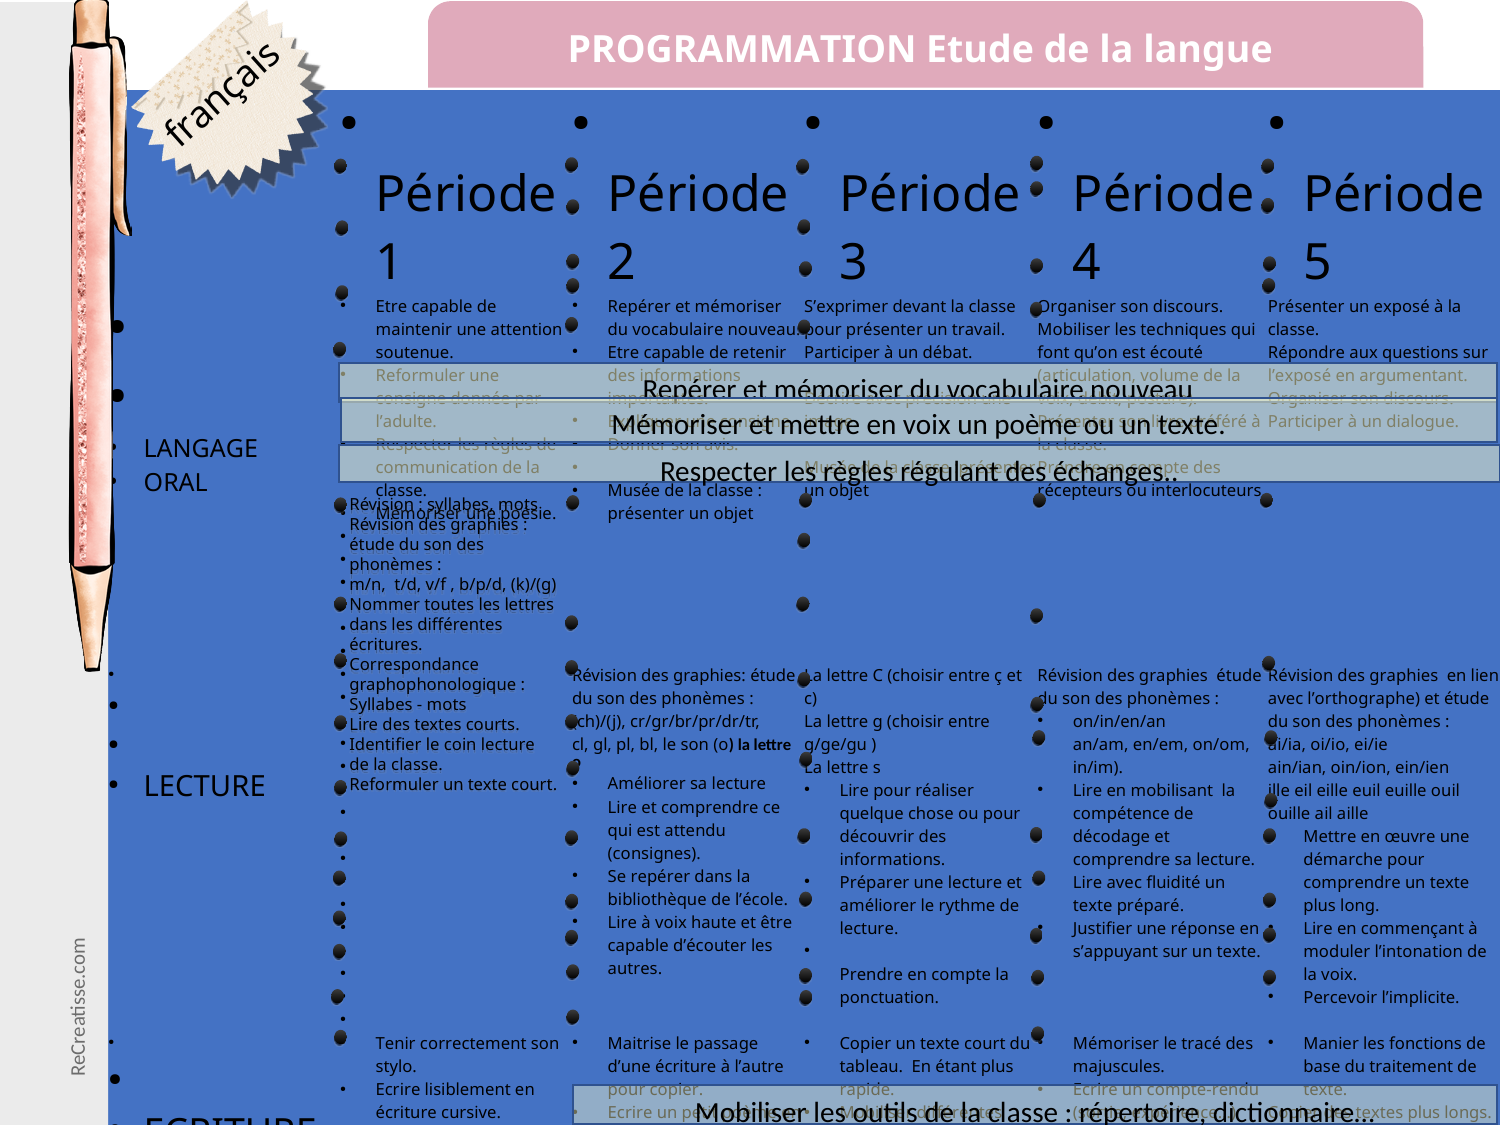

PROGRAMMATION Etude de la langue
français
| | Période 1 | Période 2 | Période 3 | Période 4 | Période 5 |
| --- | --- | --- | --- | --- | --- |
| LANGAGE ORAL | Etre capable de maintenir une attention soutenue. Reformuler une consigne donnée par l’adulte. Respecter les règles de communication de la classe. Mémoriser une poésie. | Repérer et mémoriser du vocabulaire nouveau. Etre capable de retenir des informations importantes. Expliquer une consigne. Donner son avis. Musée de la classe : présenter un objet | S’exprimer devant la classe pour présenter un travail. Participer à un débat. Décrire avec précision une image. Musée de la classe :présenter un objet | Organiser son discours. Mobiliser les techniques qui font qu’on est écouté (articulation, volume de la voix, débit, posture). Présenter son livre préféré à la classe. Prendre en compte des récepteurs ou interlocuteurs. | Présenter un exposé à la classe. Répondre aux questions sur l’exposé en argumentant. Organiser son discours. Participer à un dialogue. |
| LECTURE | | Révision des graphies: étude du son des phonèmes : (ch)/(j), cr/gr/br/pr/dr/tr, cl, gl, pl, bl, le son (o) la lettre o Améliorer sa lecture Lire et comprendre ce qui est attendu (consignes). Se repérer dans la bibliothèque de l’école. Lire à voix haute et être capable d’écouter les autres. | La lettre C (choisir entre ç et c) La lettre g (choisir entre g/ge/gu ) La lettre s Lire pour réaliser quelque chose ou pour découvrir des informations. Préparer une lecture et améliorer le rythme de lecture. Prendre en compte la ponctuation. | Révision des graphies étude du son des phonèmes : on/in/en/an an/am, en/em, on/om, in/im). Lire en mobilisant la compétence de décodage et comprendre sa lecture. Lire avec fluidité un texte préparé. Justifier une réponse en s’appuyant sur un texte. | Révision des graphies en lien avec l’orthographe) et étude du son des phonèmes : ai/ia, oi/io, ei/ie ain/ian, oin/ion, ein/ien ille eil eille euil euille ouil ouille ail aille Mettre en œuvre une démarche pour comprendre un texte plus long. Lire en commençant à moduler l’intonation de la voix. Percevoir l’implicite. |
| ECRITURE | Tenir correctement son stylo. Ecrire lisiblement en écriture cursive. Recopier lisiblement des mots.. Présenter la date sur le cahier. Ecrire une phrase avec les mots donnés. Ecrire une phrase d’après le modèle donné. | Maitrise le passage d’une écriture à l’autre pour copier. Ecrire un petit poème en suivant un modèle. Ecrire une phrase à partir d’une image. Ecrire par imitation ou variation. Mettre en œuvre une première démarche de production de texte à partir d’images. | Copier un texte court du tableau. En étant plus rapide. Mobiliser différentes stratégies de copie (mémorisation des mots). Utiliser la ponctuation. Ecrire un court récit de vie. | Mémoriser le tracé des majuscules. Ecrire un compte-rendu (sortie, expérience…) Texte descriptif. Exercer une vigilance orthographique.. Enrichir une phrase, utiliser les adjectifs (expansion). Ecrire le portrait d’un animal. | Manier les fonctions de base du traitement de texte. Copier des textes plus longs. Ecrire une histoire. Identifier les caractéristiques propres à différents genre de textes. |
Repérer et mémoriser du vocabulaire nouveau
Mémoriser et mettre en voix un poème ou un texte.
Respecter les règles régulant des échanges..
Révision : syllabes, mots
Révision des graphies : étude du son des phonèmes :
m/n, t/d, v/f , b/p/d, (k)/(g)
Nommer toutes les lettres dans les différentes écritures.
Correspondance graphophonologique :
Syllabes - mots
Lire des textes courts.
Identifier le coin lecture de la classe.
Reformuler un texte court.
ReCreatisse.com
Mobiliser les outils de la classe : répertoire, dictionnaire…